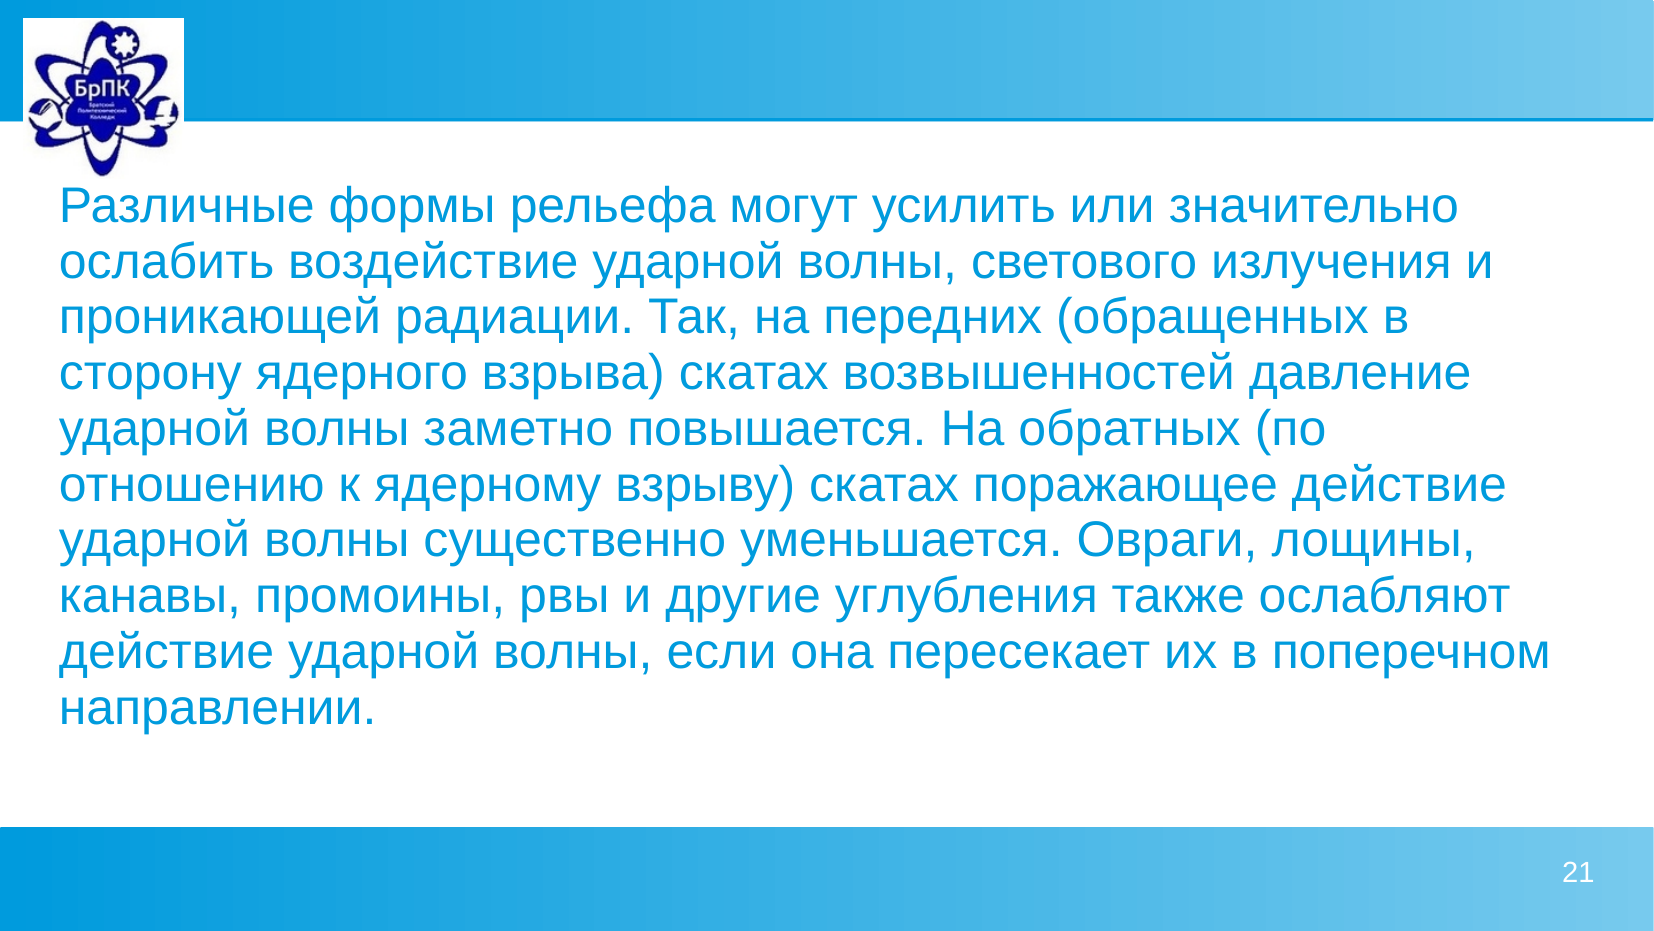

# Различные формы рельефа могут усилить или значительно ослабить воздействие ударной волны, светового излучения и проникающей радиации. Так, на передних (обращенных в сторону ядерного взрыва) скатах возвышенностей давление ударной волны заметно повышается. На обратных (по отношению к ядерному взрыву) скатах поражающее действие ударной волны существенно уменьшается. Овраги, лощины, канавы, промоины, рвы и другие углубления также ослабляют действие ударной волны, если она пересекает их в поперечном направлении.
21